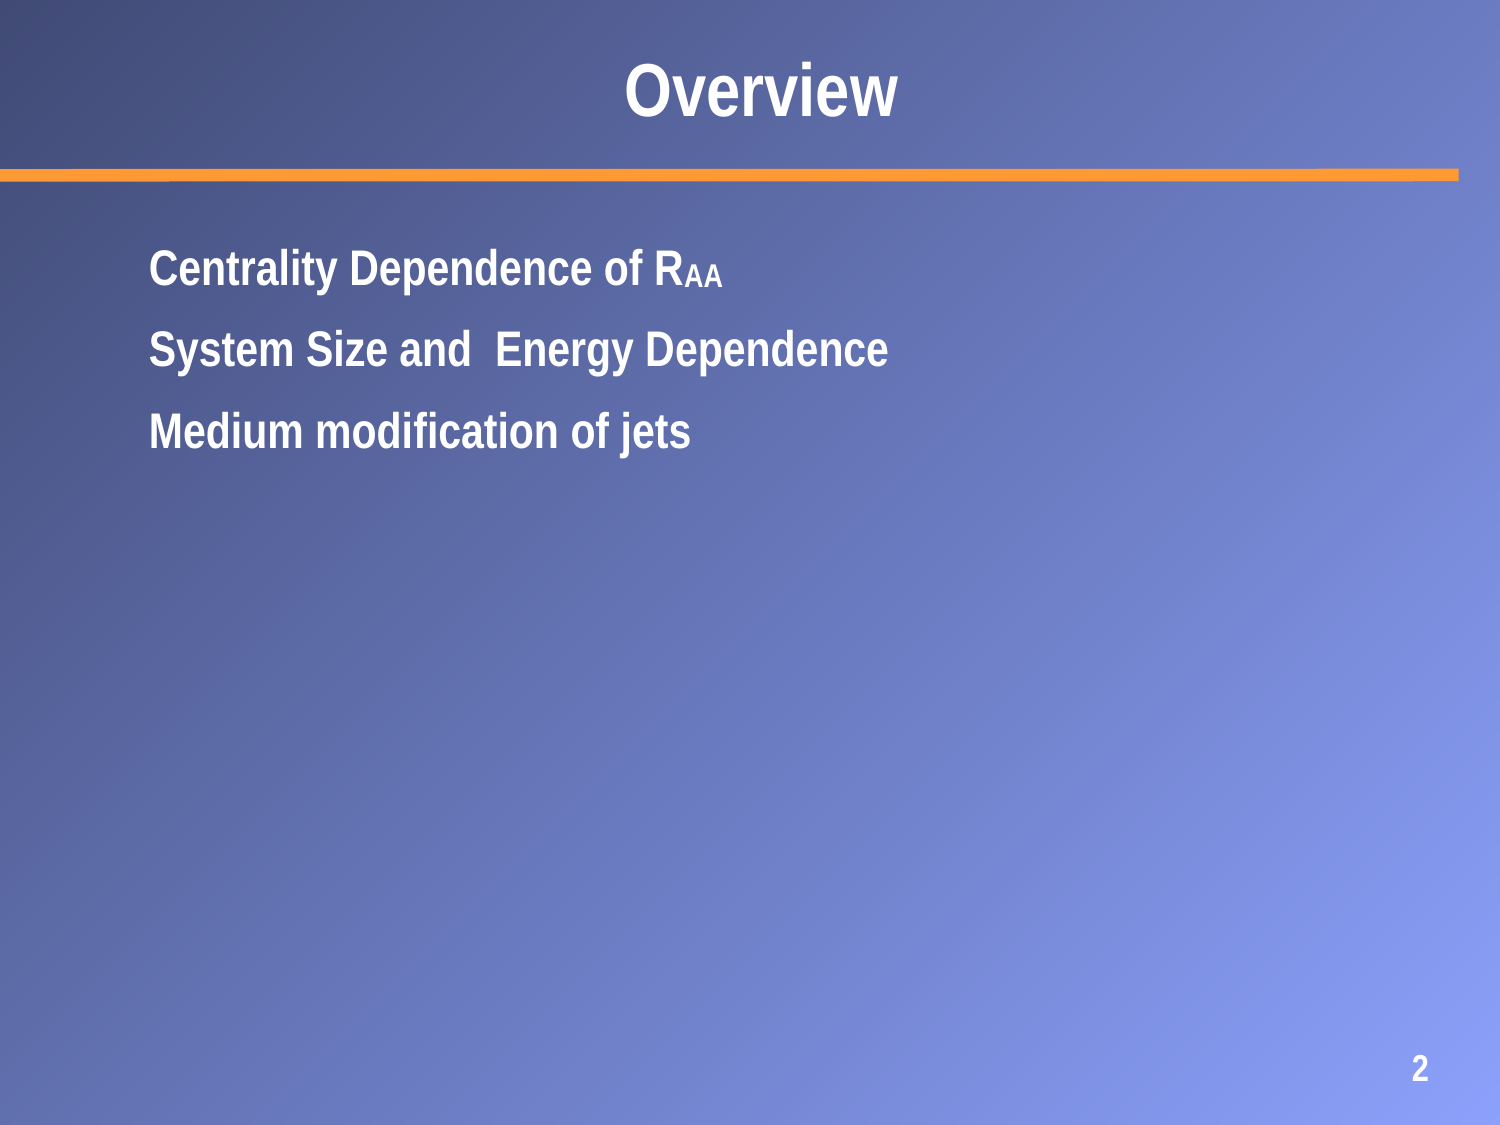

# Overview
Centrality Dependence of RAA
System Size and Energy Dependence
Medium modification of jets
2